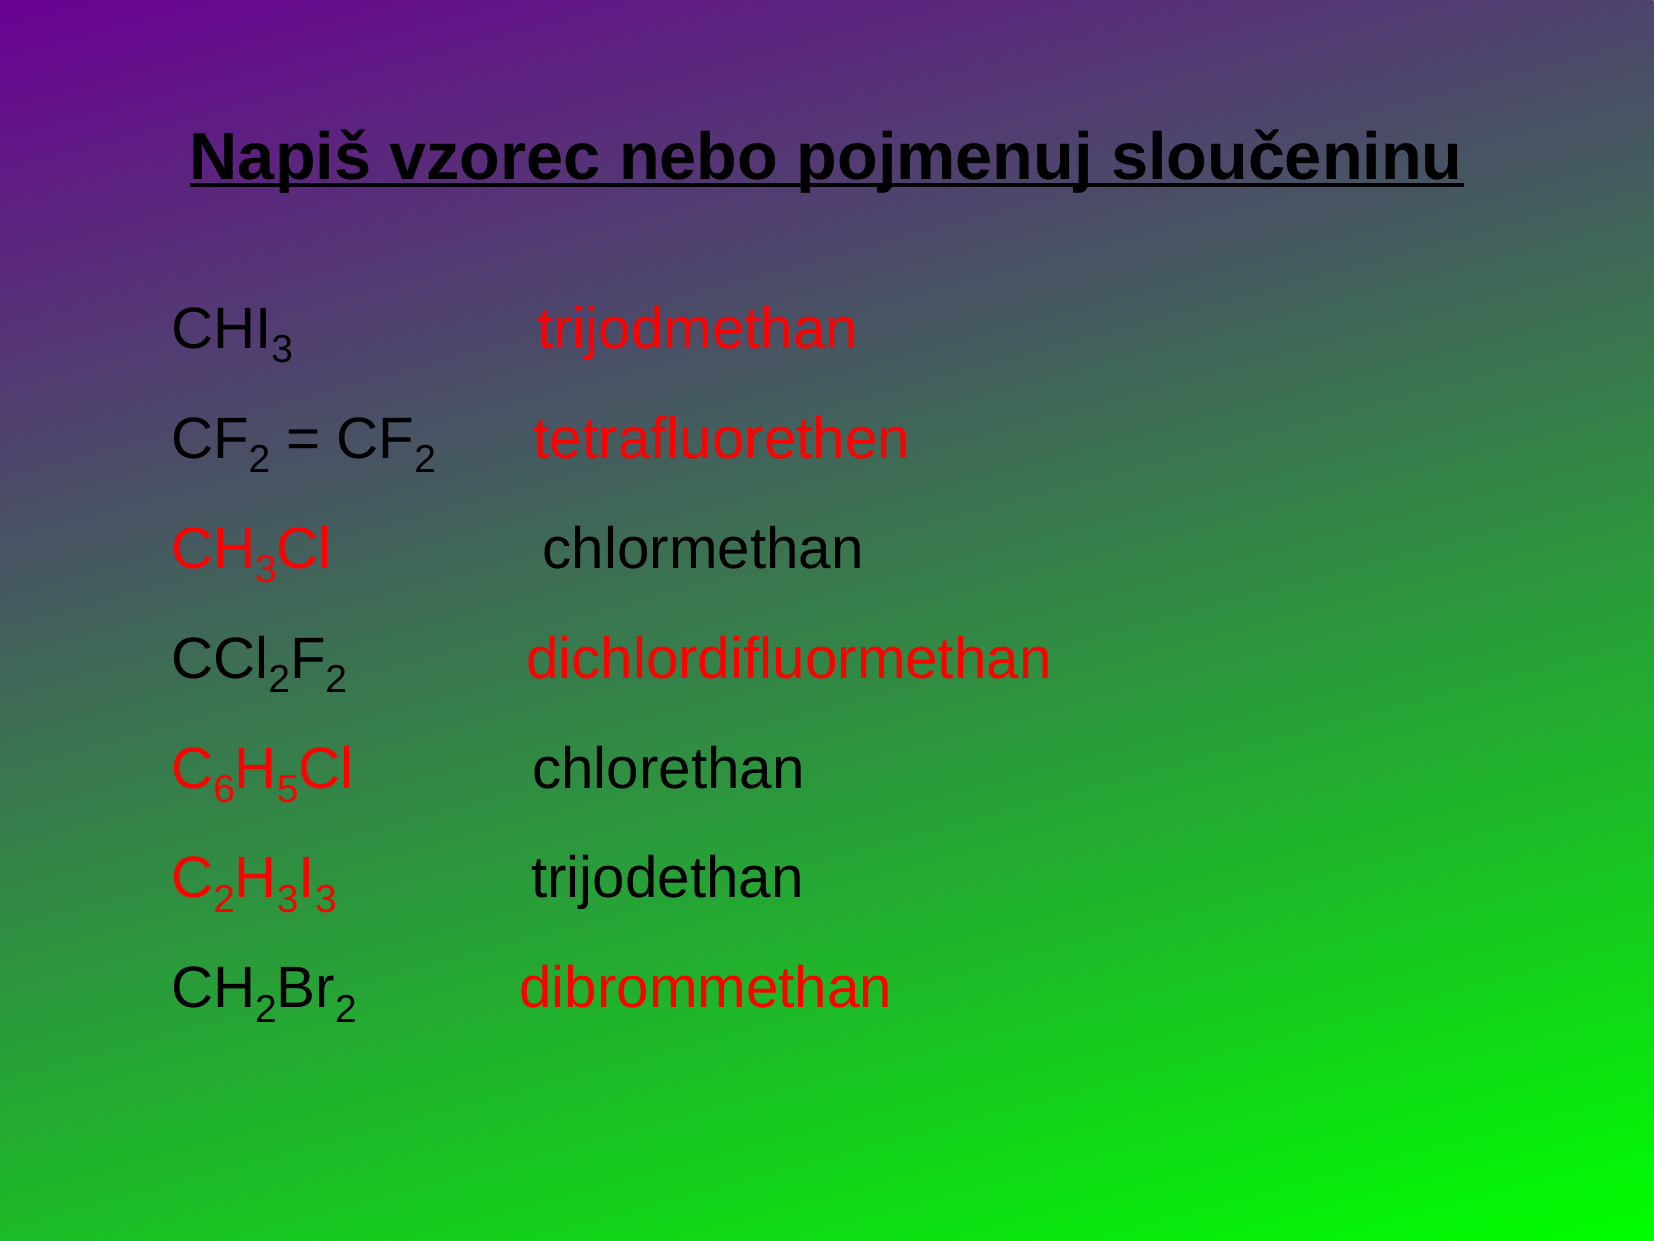

# Napiš vzorec nebo pojmenuj sloučeninu
CHI3 trijodmethan
CF2 = CF2 tetrafluorethen
CH3Cl chlormethan
CCl2F2 dichlordifluormethan
C6H5Cl chlorethan
C2H3I3 trijodethan
CH2Br2 dibrommethan